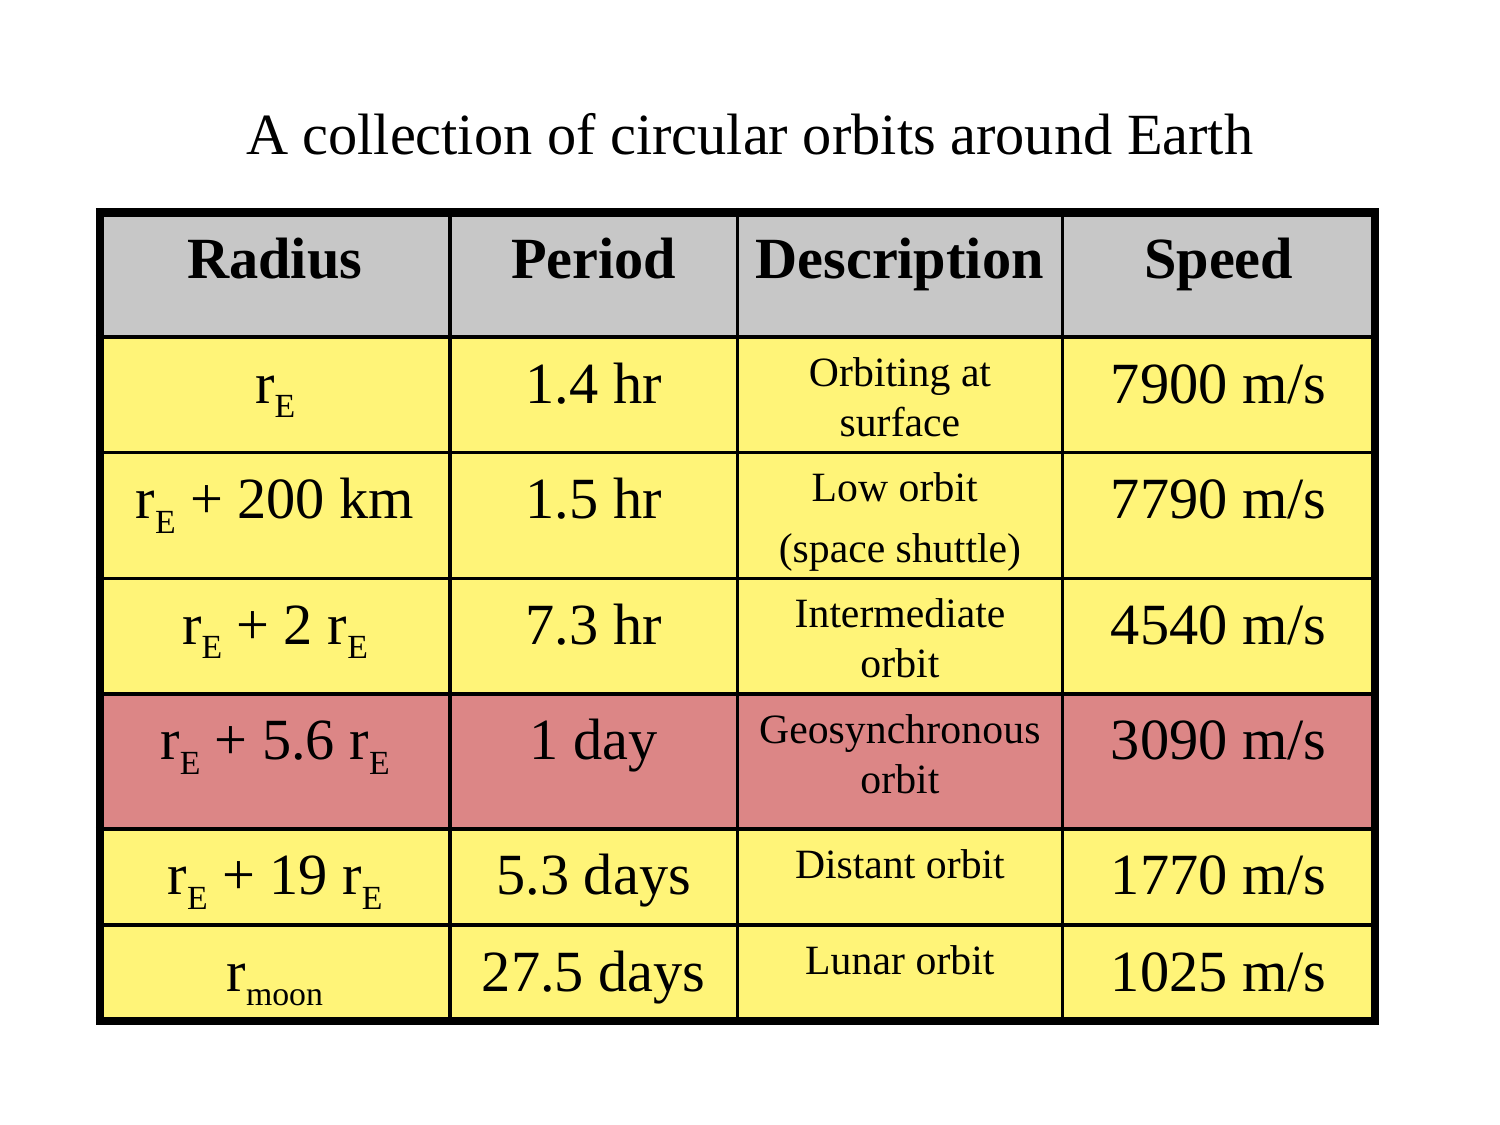

# A collection of circular orbits around Earth
| Radius | Period | Description | Speed |
| --- | --- | --- | --- |
| rE | 1.4 hr | Orbiting at surface | 7900 m/s |
| rE + 200 km | 1.5 hr | Low orbit (space shuttle) | 7790 m/s |
| rE + 2 rE | 7.3 hr | Intermediate orbit | 4540 m/s |
| rE + 5.6 rE | 1 day | Geosynchronous orbit | 3090 m/s |
| rE + 19 rE | 5.3 days | Distant orbit | 1770 m/s |
| rmoon | 27.5 days | Lunar orbit | 1025 m/s |